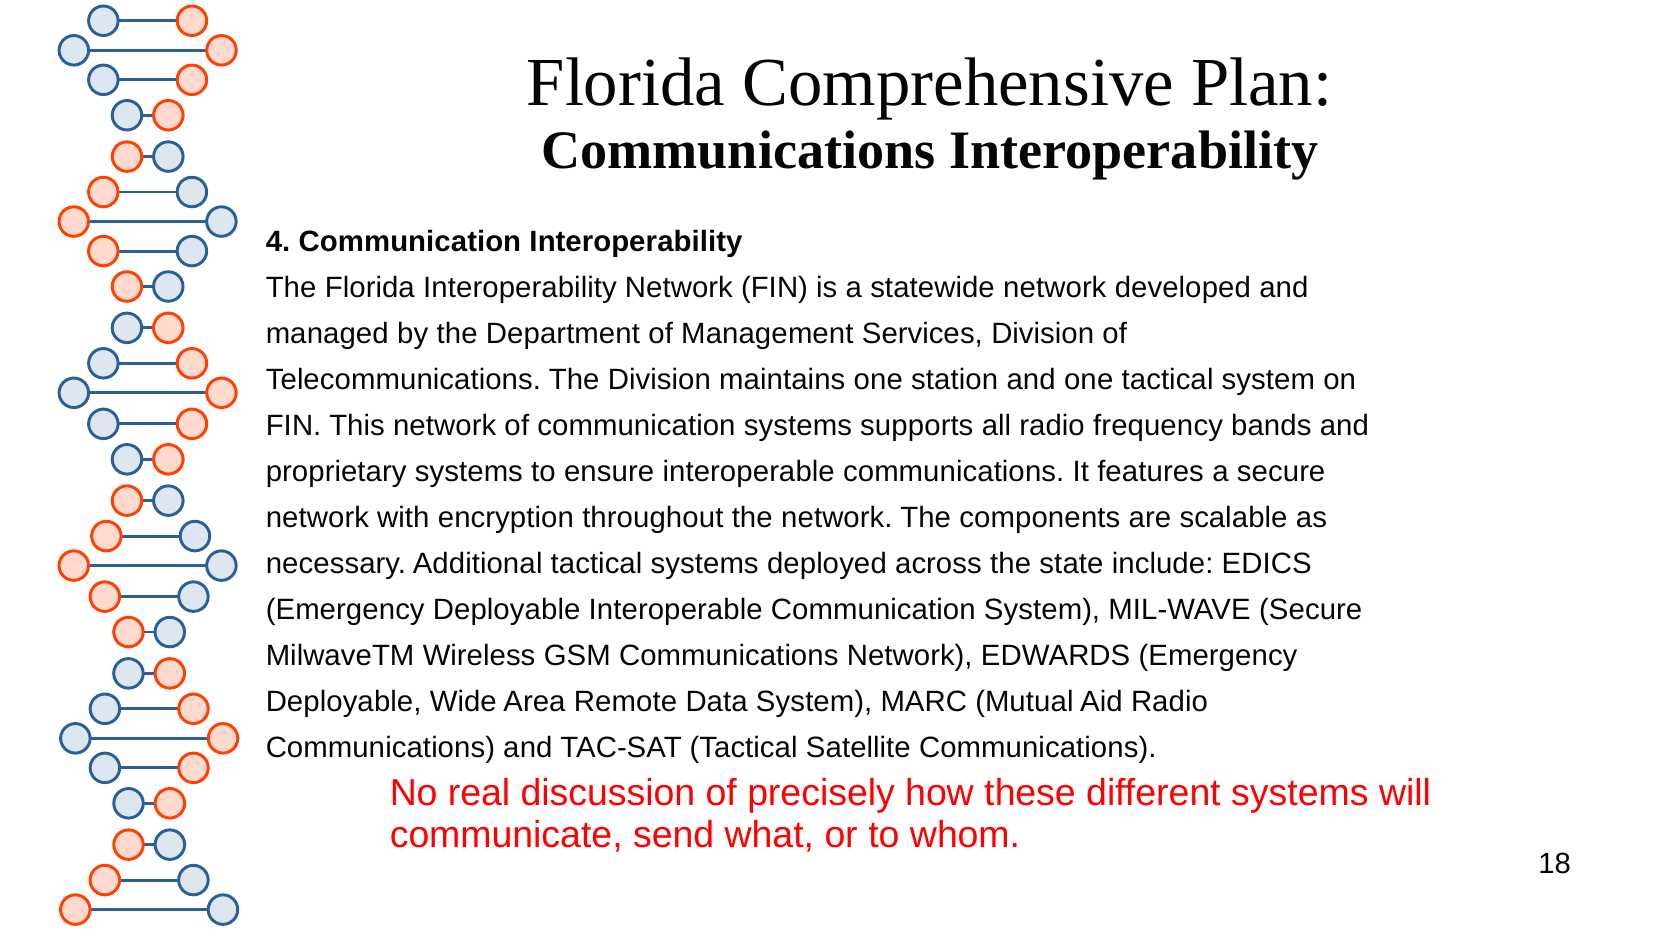

# Florida Comprehensive Plan: Communications Interoperability
4. Communication Interoperability
The Florida Interoperability Network (FIN) is a statewide network developed and
managed by the Department of Management Services, Division of
Telecommunications. The Division maintains one station and one tactical system on
FIN. This network of communication systems supports all radio frequency bands and
proprietary systems to ensure interoperable communications. It features a secure
network with encryption throughout the network. The components are scalable as
necessary. Additional tactical systems deployed across the state include: EDICS
(Emergency Deployable Interoperable Communication System), MIL-WAVE (Secure
MilwaveTM Wireless GSM Communications Network), EDWARDS (Emergency
Deployable, Wide Area Remote Data System), MARC (Mutual Aid Radio
Communications) and TAC-SAT (Tactical Satellite Communications).
No real discussion of precisely how these different systems will communicate, send what, or to whom.
18